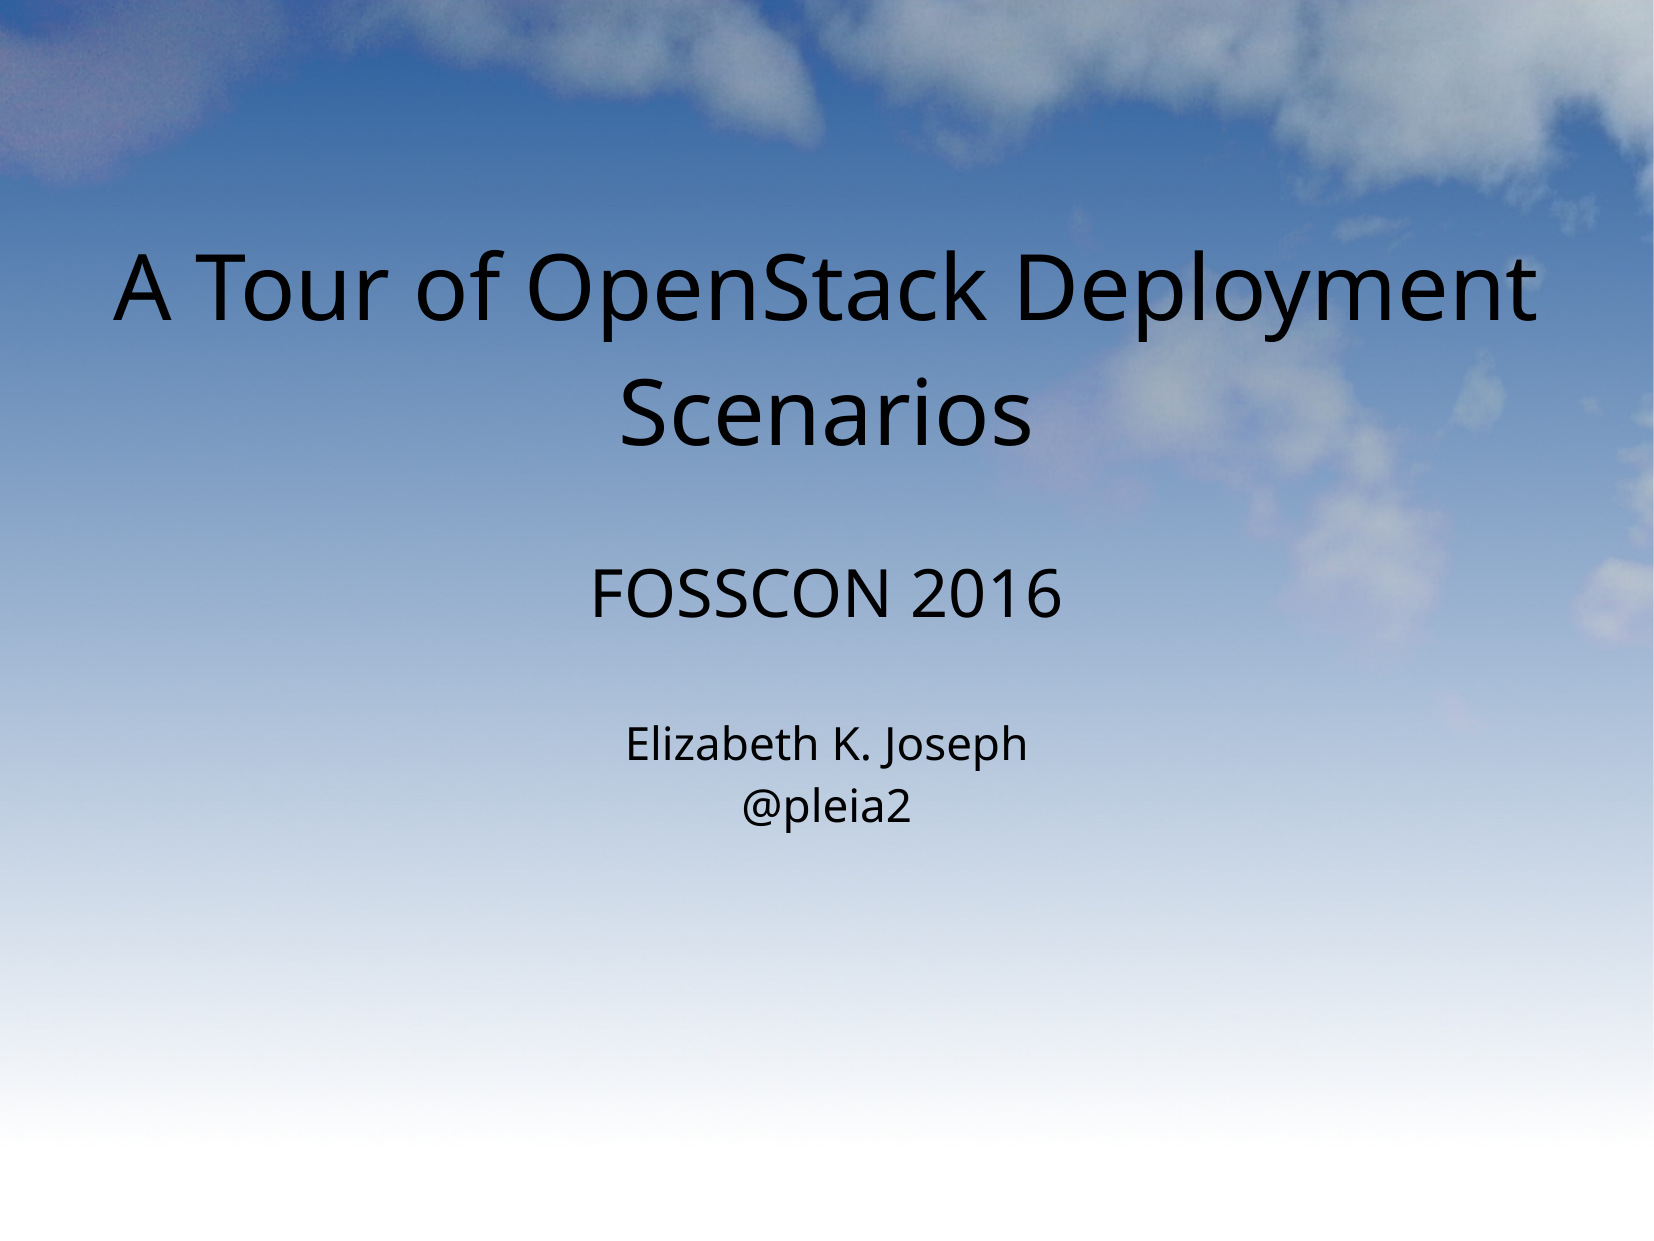

# A Tour of OpenStack Deployment Scenarios
FOSSCON 2016
Elizabeth K. Joseph
@pleia2